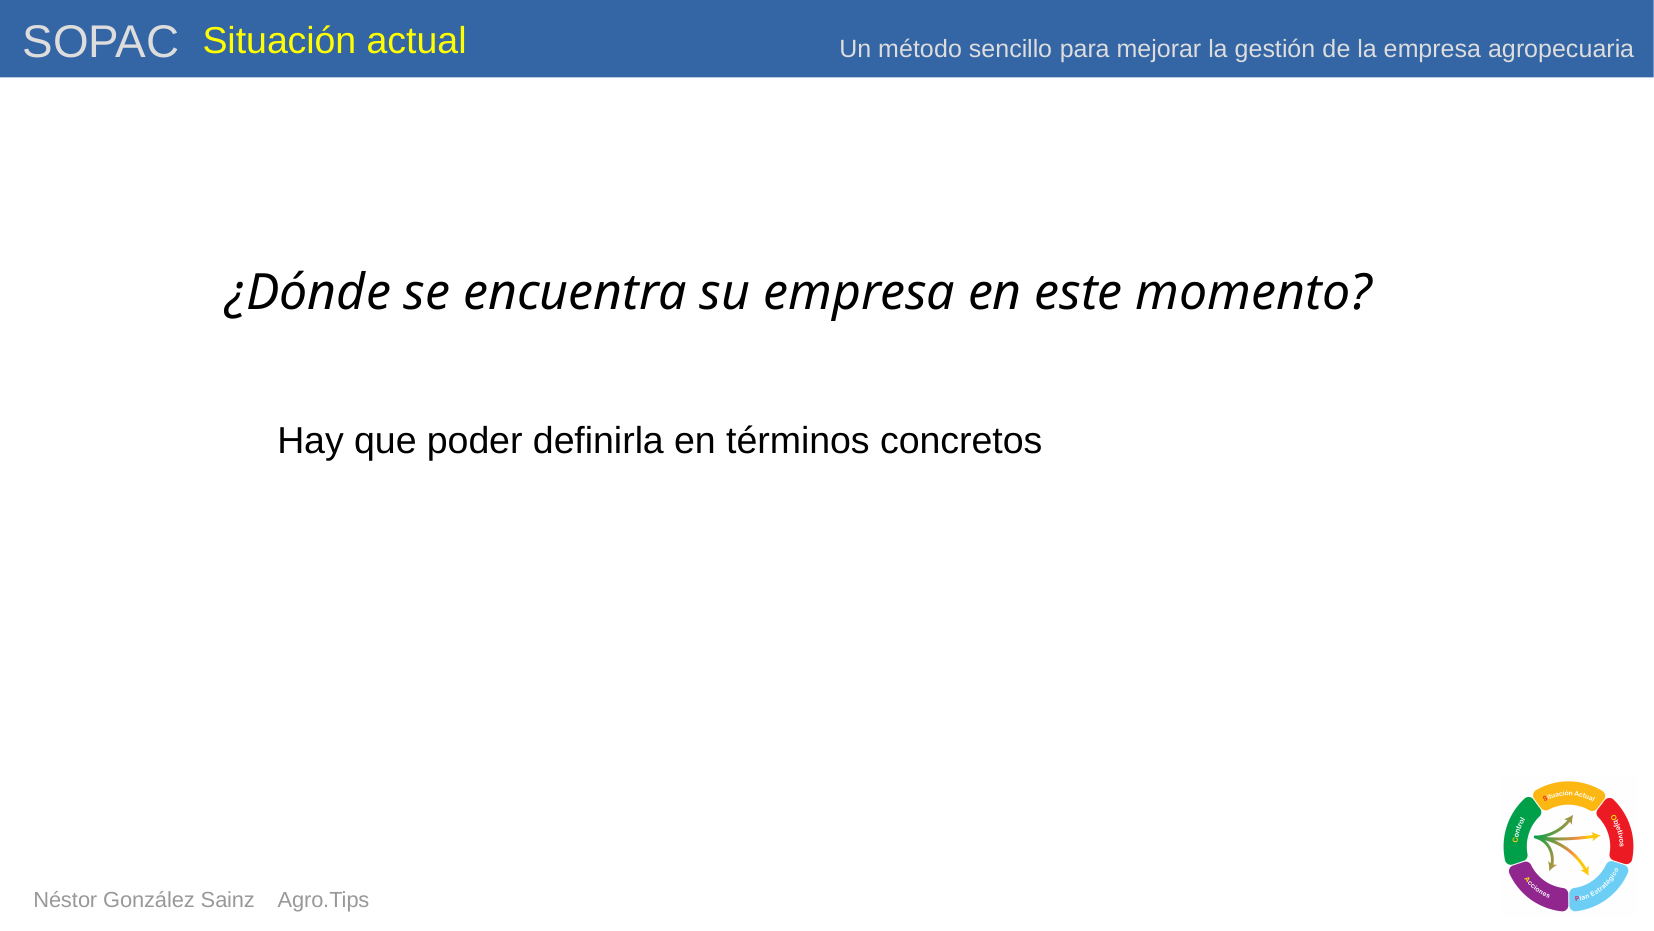

Situación actual
¿Dónde se encuentra su empresa en este momento?
Hay que poder definirla en términos concretos